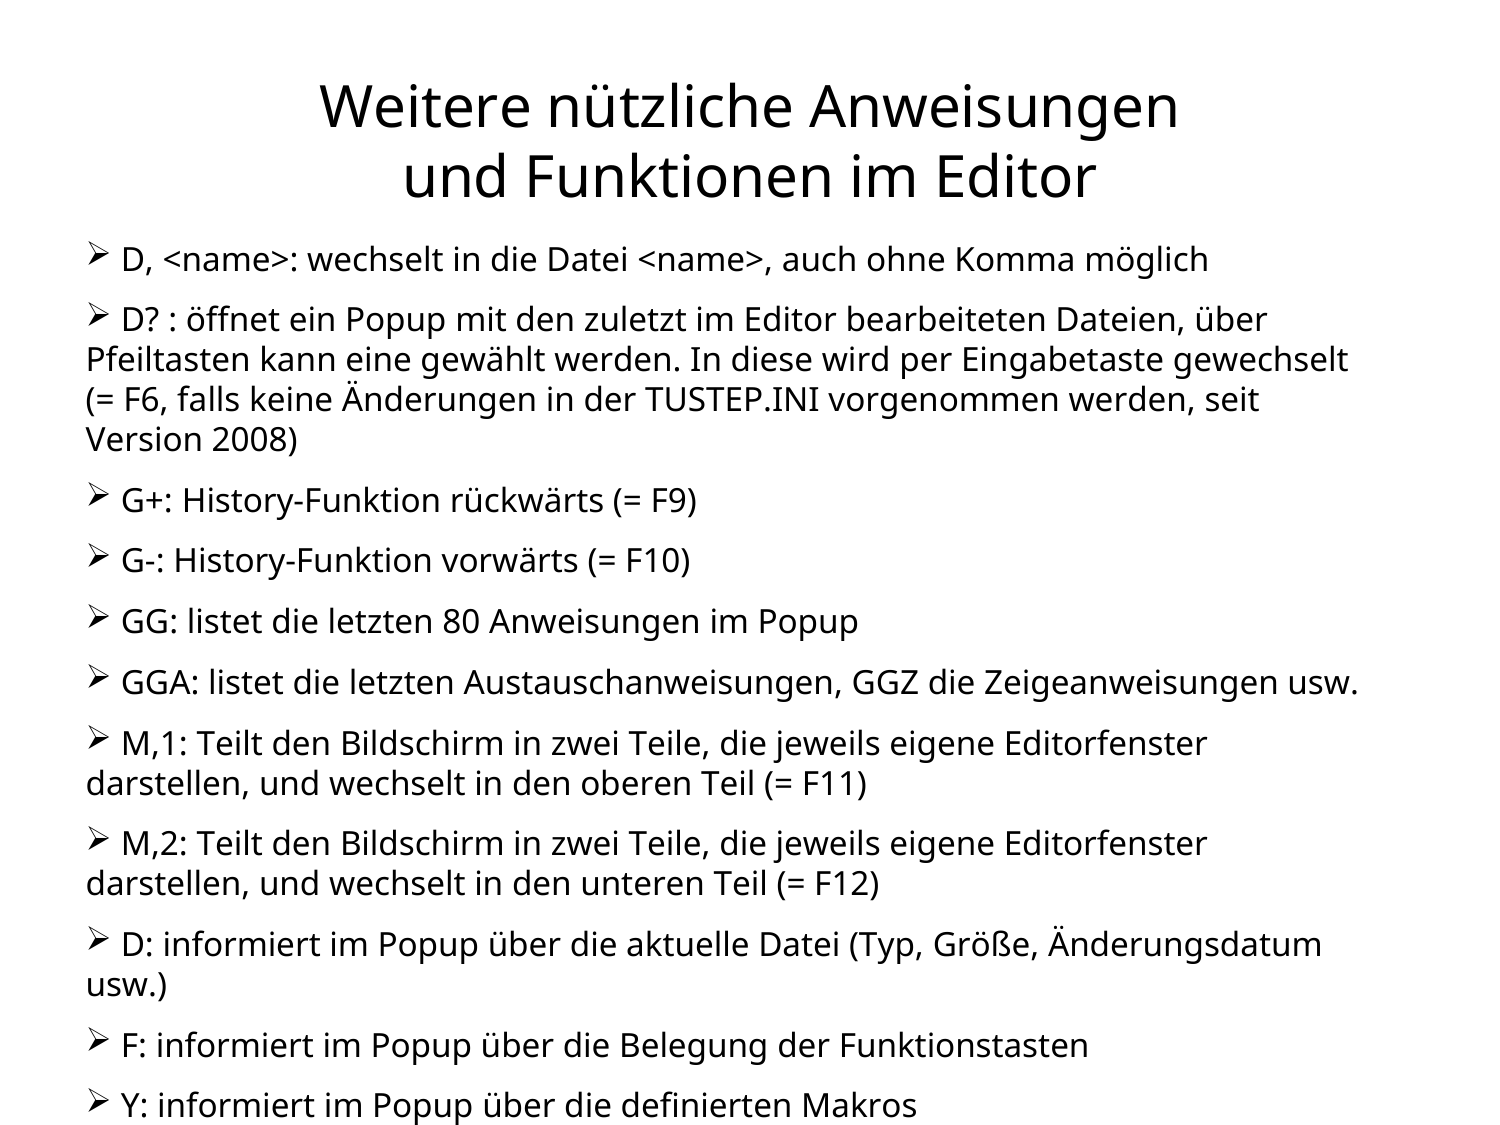

# Weitere nützliche Anweisungen und Funktionen im Editor
 D, <name>: wechselt in die Datei <name>, auch ohne Komma möglich
 D? : öffnet ein Popup mit den zuletzt im Editor bearbeiteten Dateien, über Pfeiltasten kann eine gewählt werden. In diese wird per Eingabetaste gewechselt (= F6, falls keine Änderungen in der TUSTEP.INI vorgenommen werden, seit Version 2008)
 G+: History-Funktion rückwärts (= F9)
 G-: History-Funktion vorwärts (= F10)
 GG: listet die letzten 80 Anweisungen im Popup
 GGA: listet die letzten Austauschanweisungen, GGZ die Zeigeanweisungen usw.
 M,1: Teilt den Bildschirm in zwei Teile, die jeweils eigene Editorfenster darstellen, und wechselt in den oberen Teil (= F11)
 M,2: Teilt den Bildschirm in zwei Teile, die jeweils eigene Editorfenster darstellen, und wechselt in den unteren Teil (= F12)
 D: informiert im Popup über die aktuelle Datei (Typ, Größe, Änderungsdatum usw.)
 F: informiert im Popup über die Belegung der Funktionstasten
 Y: informiert im Popup über die definierten Makros